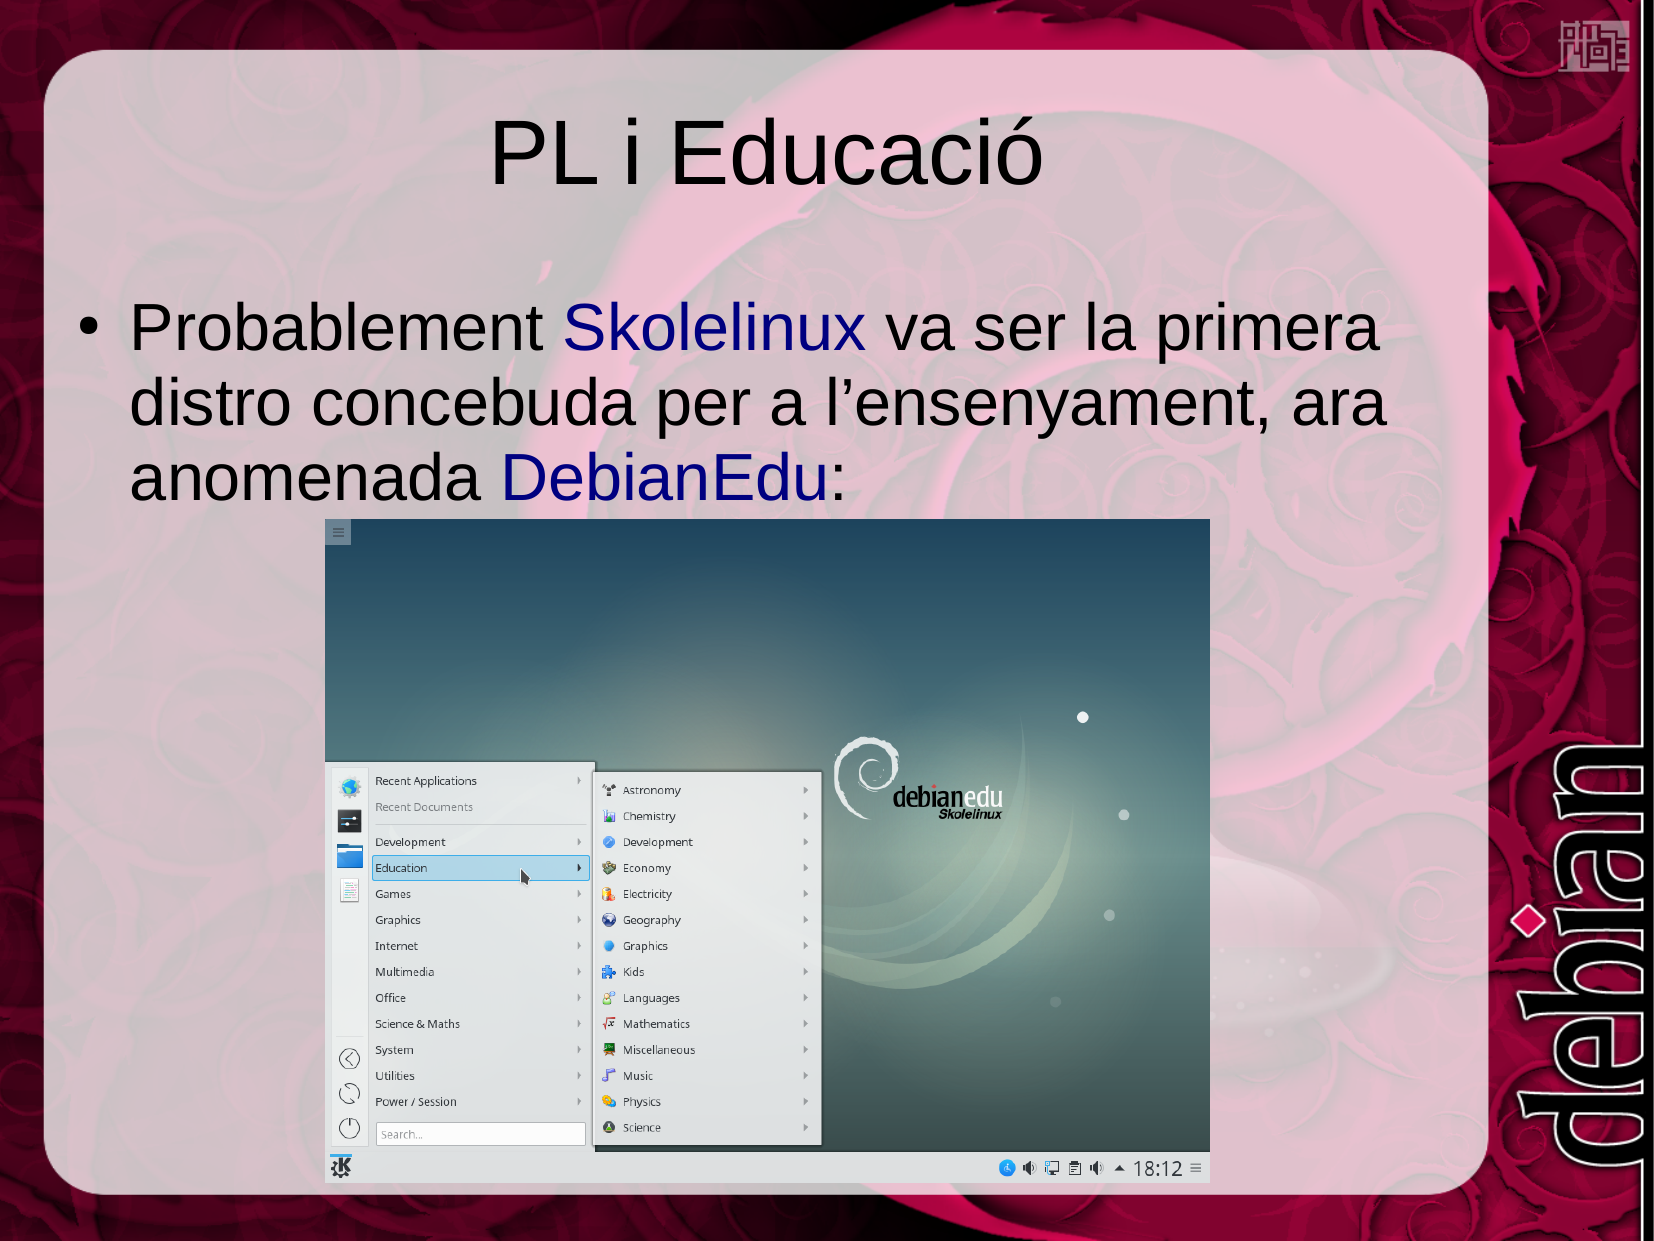

# PL i Educació
Probablement Skolelinux va ser la primera distro concebuda per a l’ensenyament, ara anomenada DebianEdu: